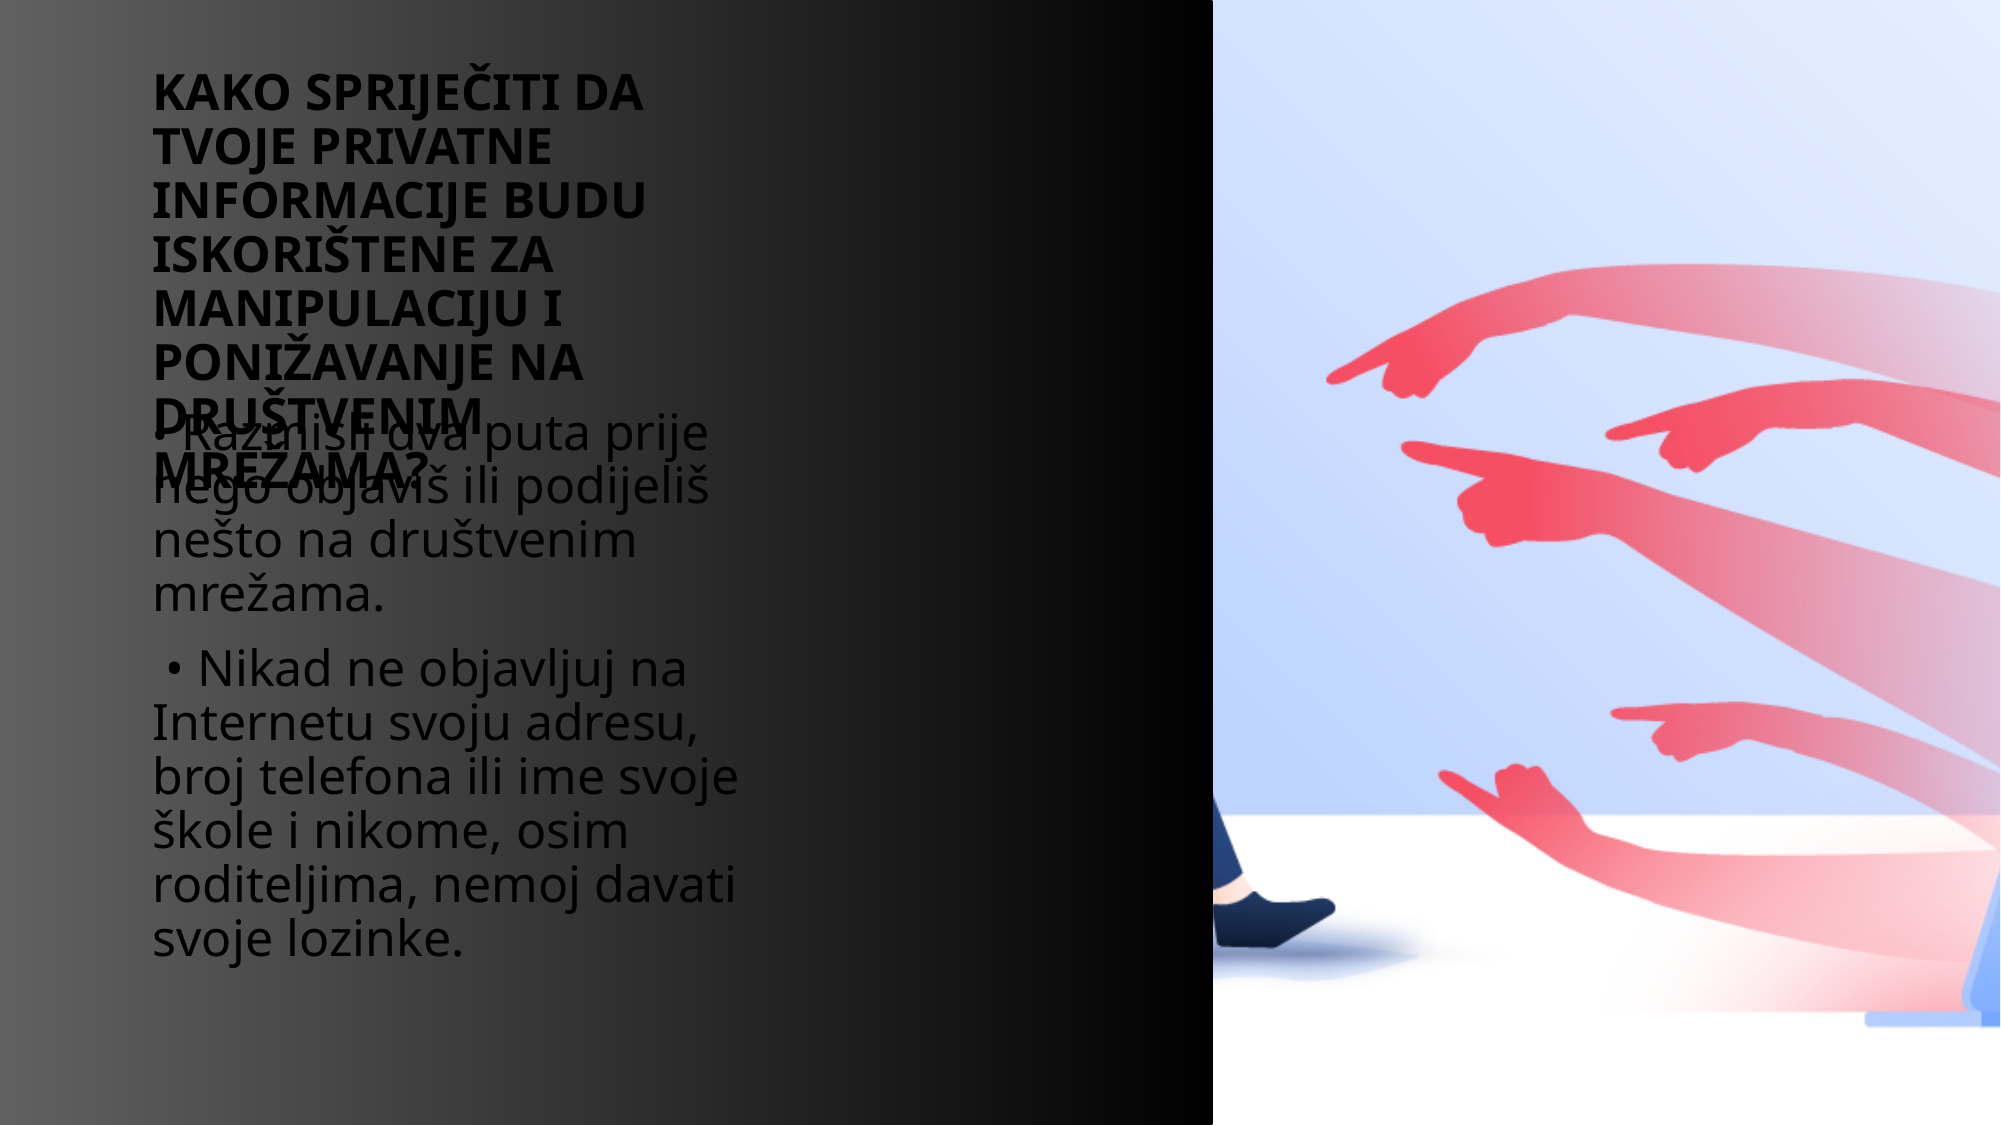

# KAKO SPRIJEČITI DA TVOJE PRIVATNE INFORMACIJE BUDU ISKORIŠTENE ZA MANIPULACIJU I PONIŽAVANJE NA DRUŠTVENIM MREŽAMA?
• Razmisli dva puta prije nego objaviš ili podijeliš nešto na društvenim mrežama.
 • Nikad ne objavljuj na Internetu svoju adresu, broj telefona ili ime svoje škole i nikome, osim roditeljima, nemoj davati svoje lozinke.